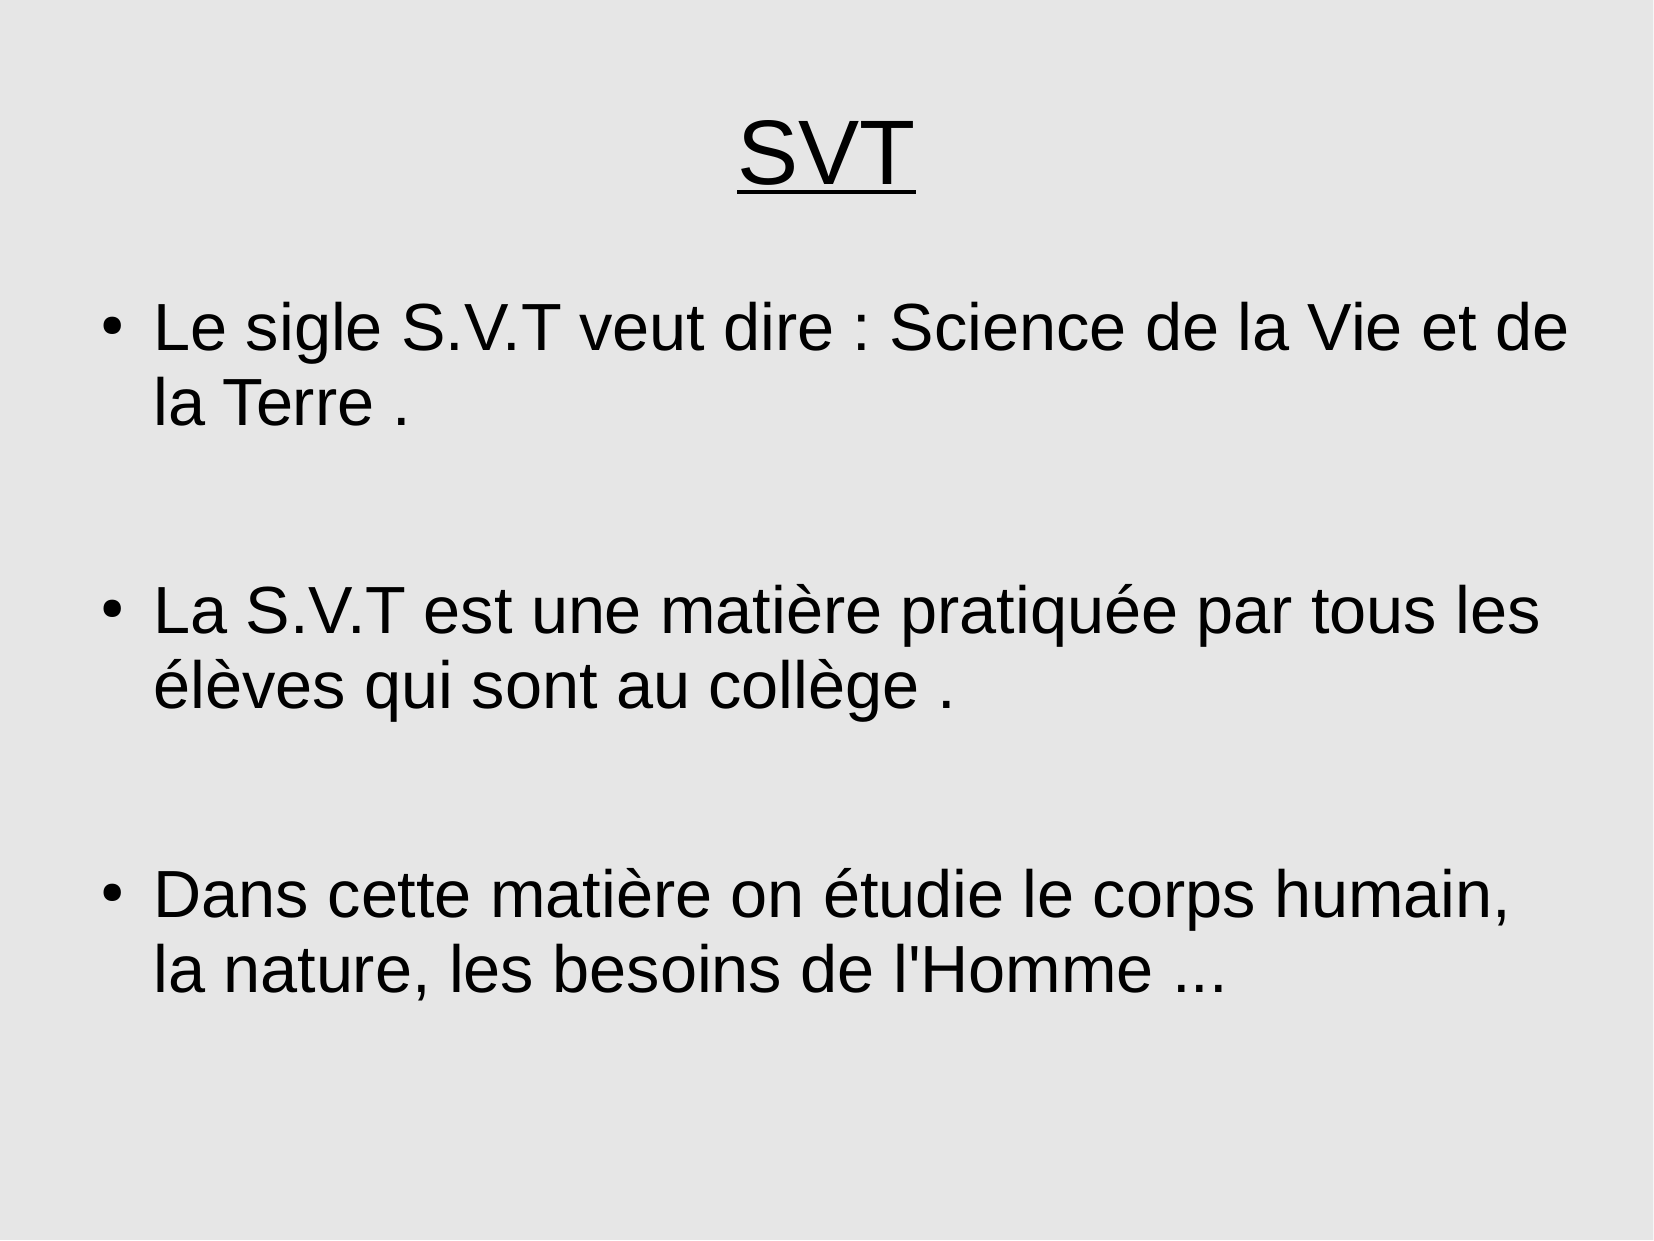

# SVT
Le sigle S.V.T veut dire : Science de la Vie et de la Terre .
La S.V.T est une matière pratiquée par tous les élèves qui sont au collège .
Dans cette matière on étudie le corps humain, la nature, les besoins de l'Homme ...